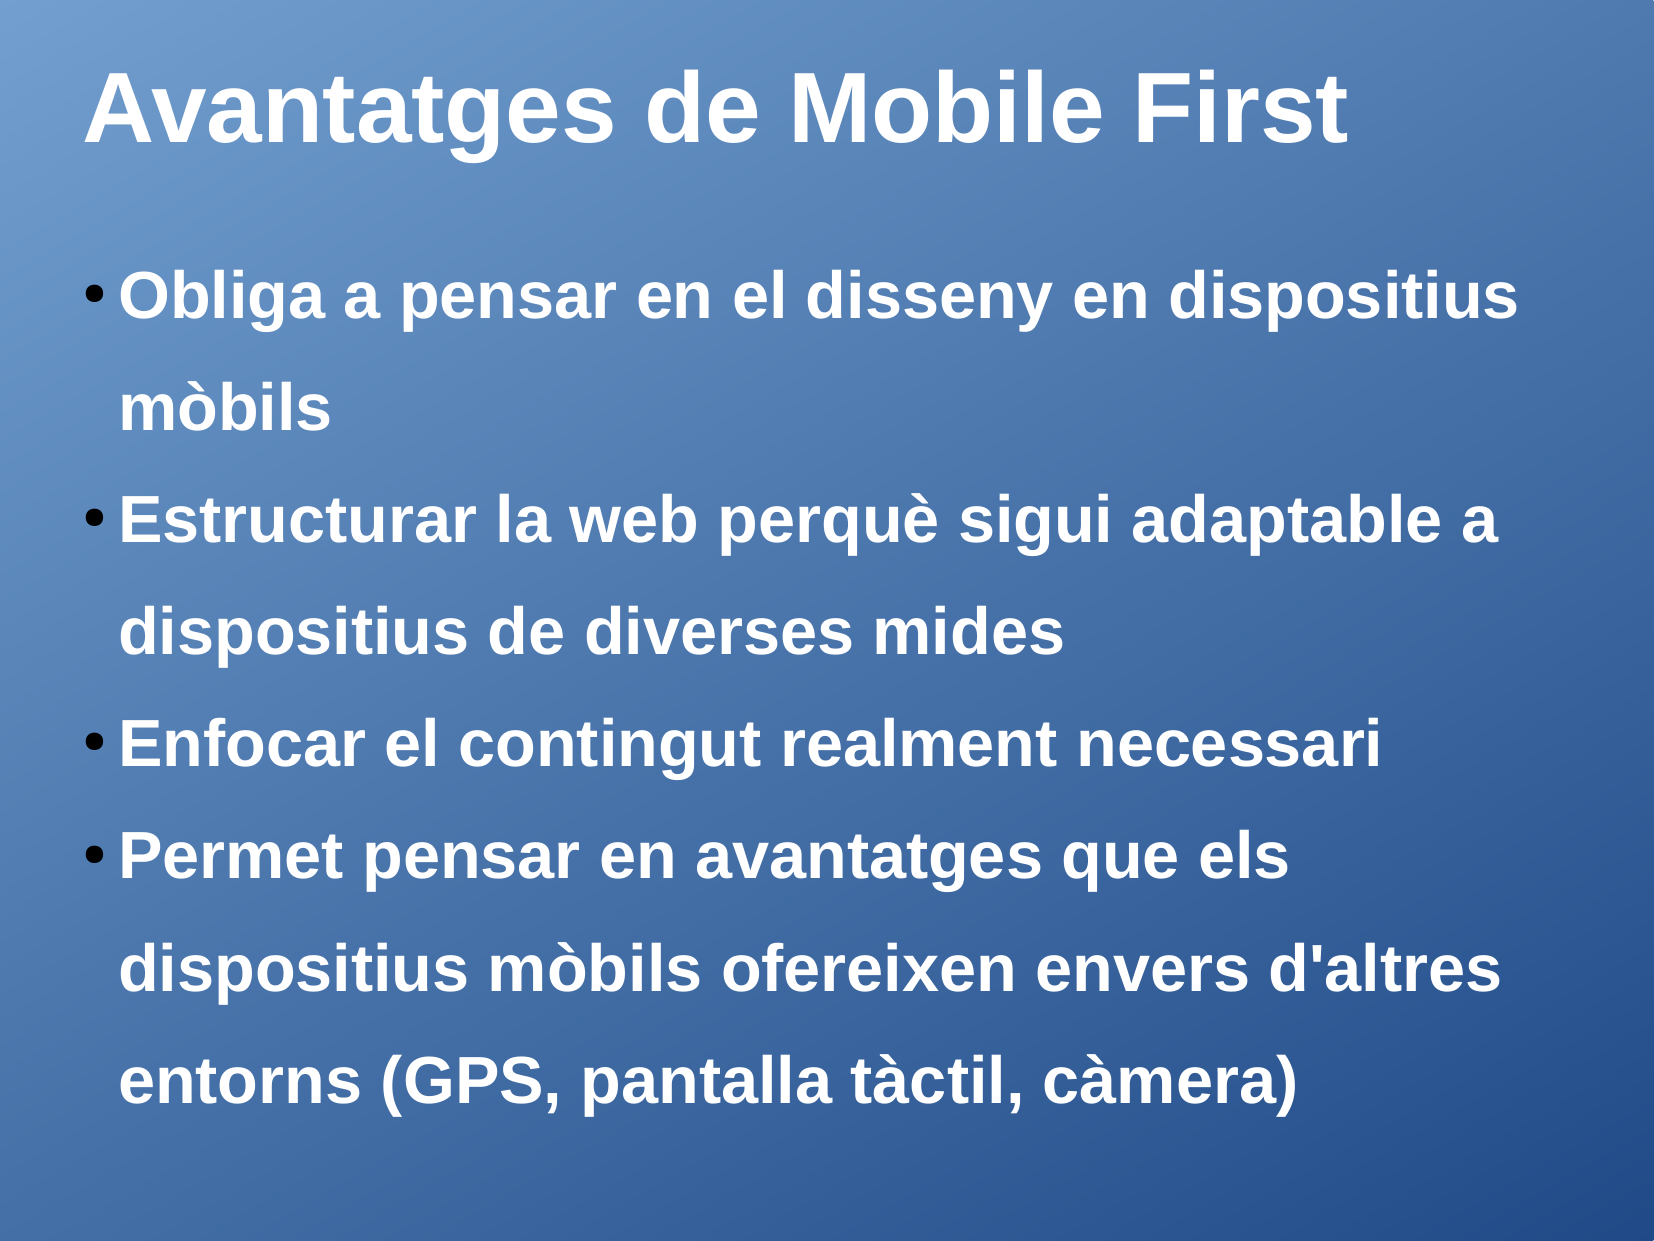

# Avantatges de Mobile First
Obliga a pensar en el disseny en dispositius mòbils
Estructurar la web perquè sigui adaptable a dispositius de diverses mides
Enfocar el contingut realment necessari
Permet pensar en avantatges que els dispositius mòbils ofereixen envers d'altres entorns (GPS, pantalla tàctil, càmera)